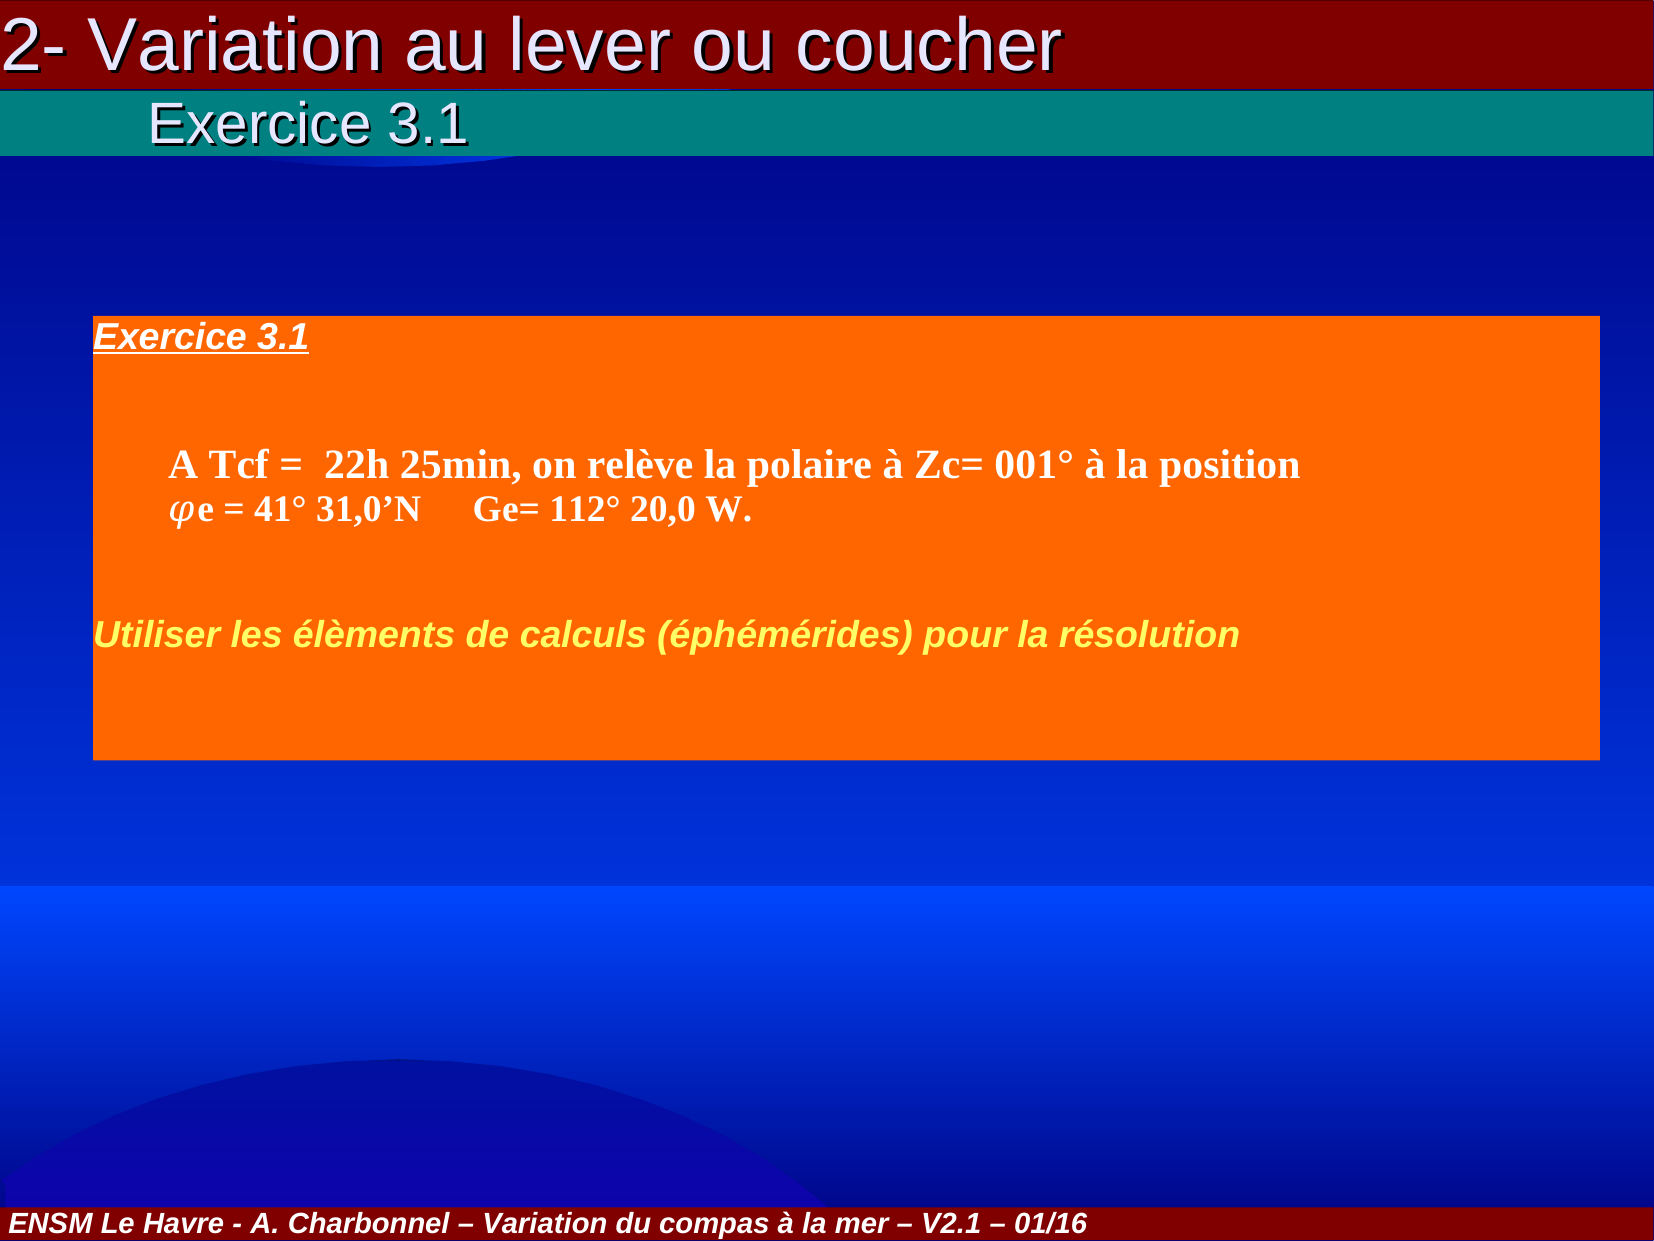

2- Variation au lever ou coucher
# Exercice 3.1
Exercice 3.1
A Tcf = 22h 25min, on relève la polaire à Zc= 001° à la position
𝜑e = 41° 31,0’N	 Ge= 112° 20,0 W.
Utiliser les élèments de calculs (éphémérides) pour la résolution
 ENSM Le Havre - A. Charbonnel – Variation du compas à la mer – V2.1 – 01/16